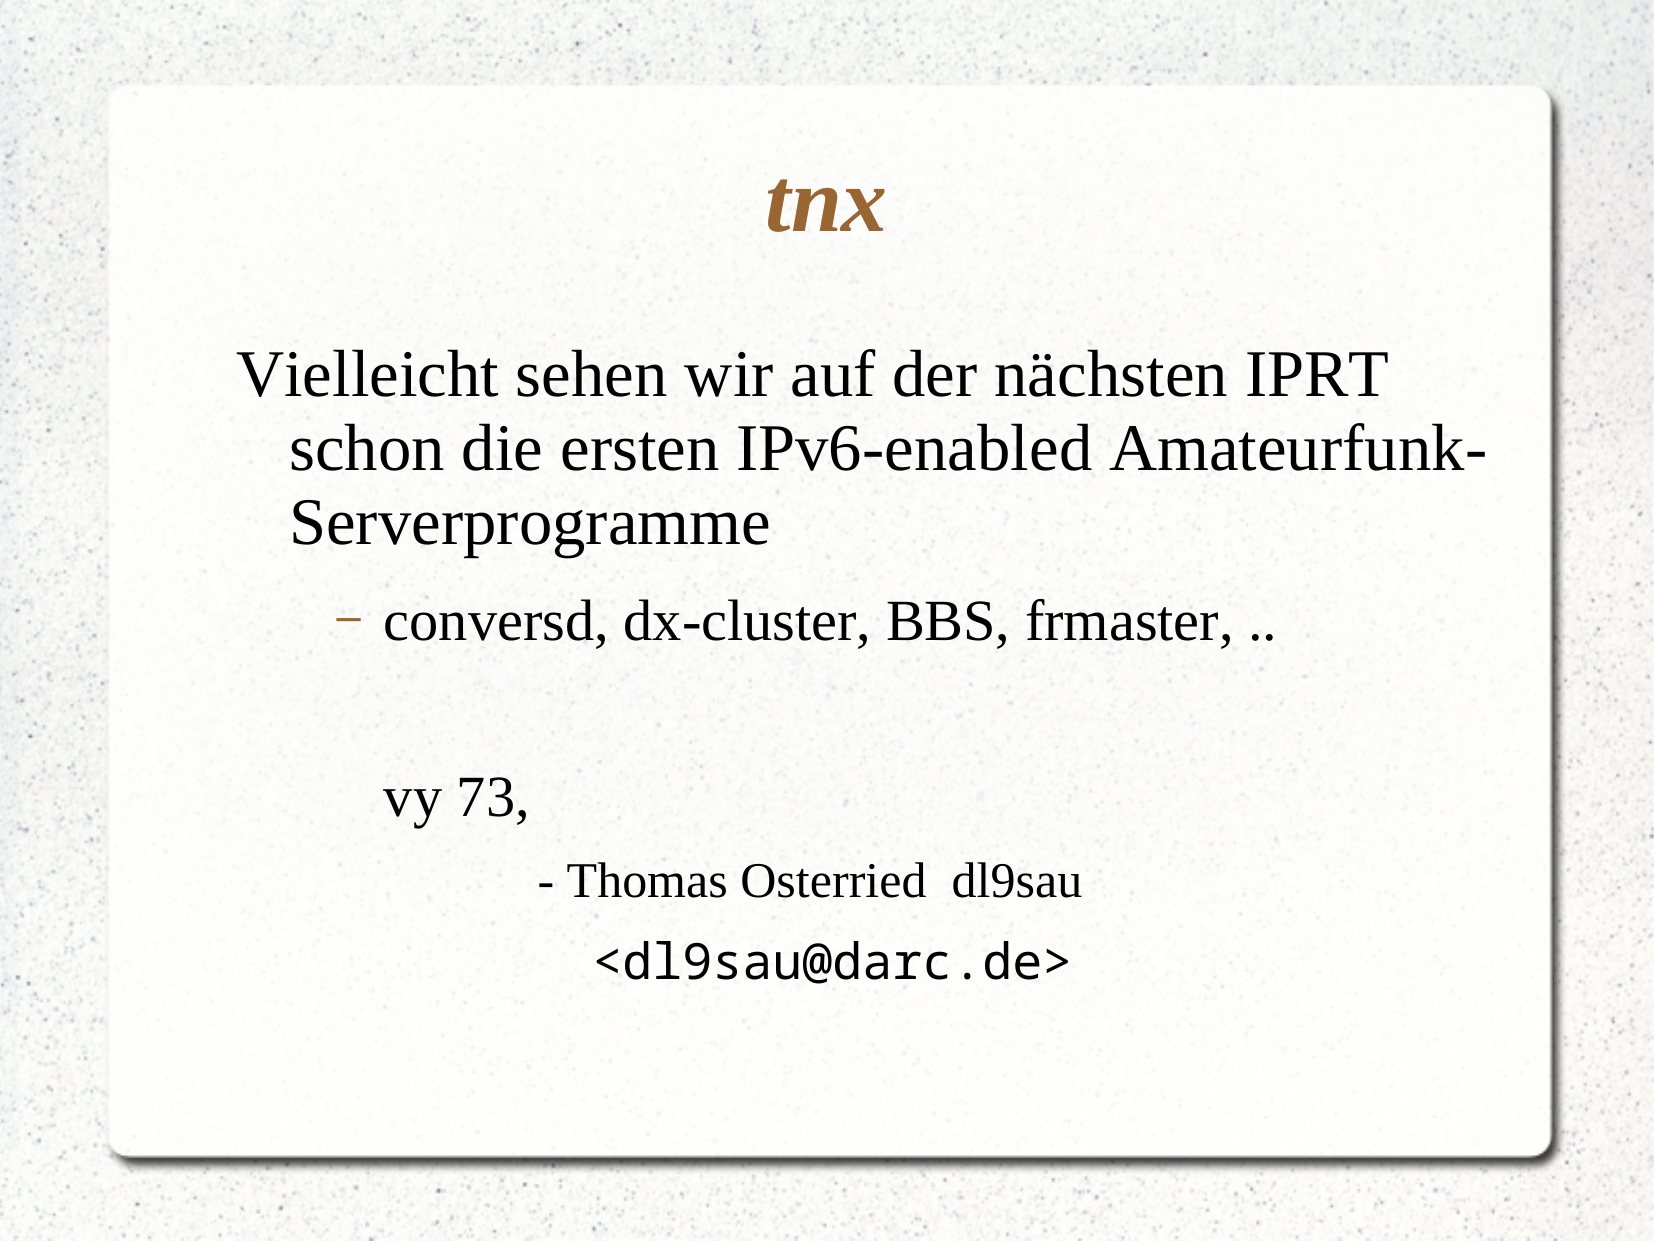

# tnx
Vielleicht sehen wir auf der nächsten IPRT schon die ersten IPv6-enabled Amateurfunk-Serverprogramme
conversd, dx-cluster, BBS, frmaster, ..
vy 73,
- Thomas Osterried dl9sau
 <dl9sau@darc.de>